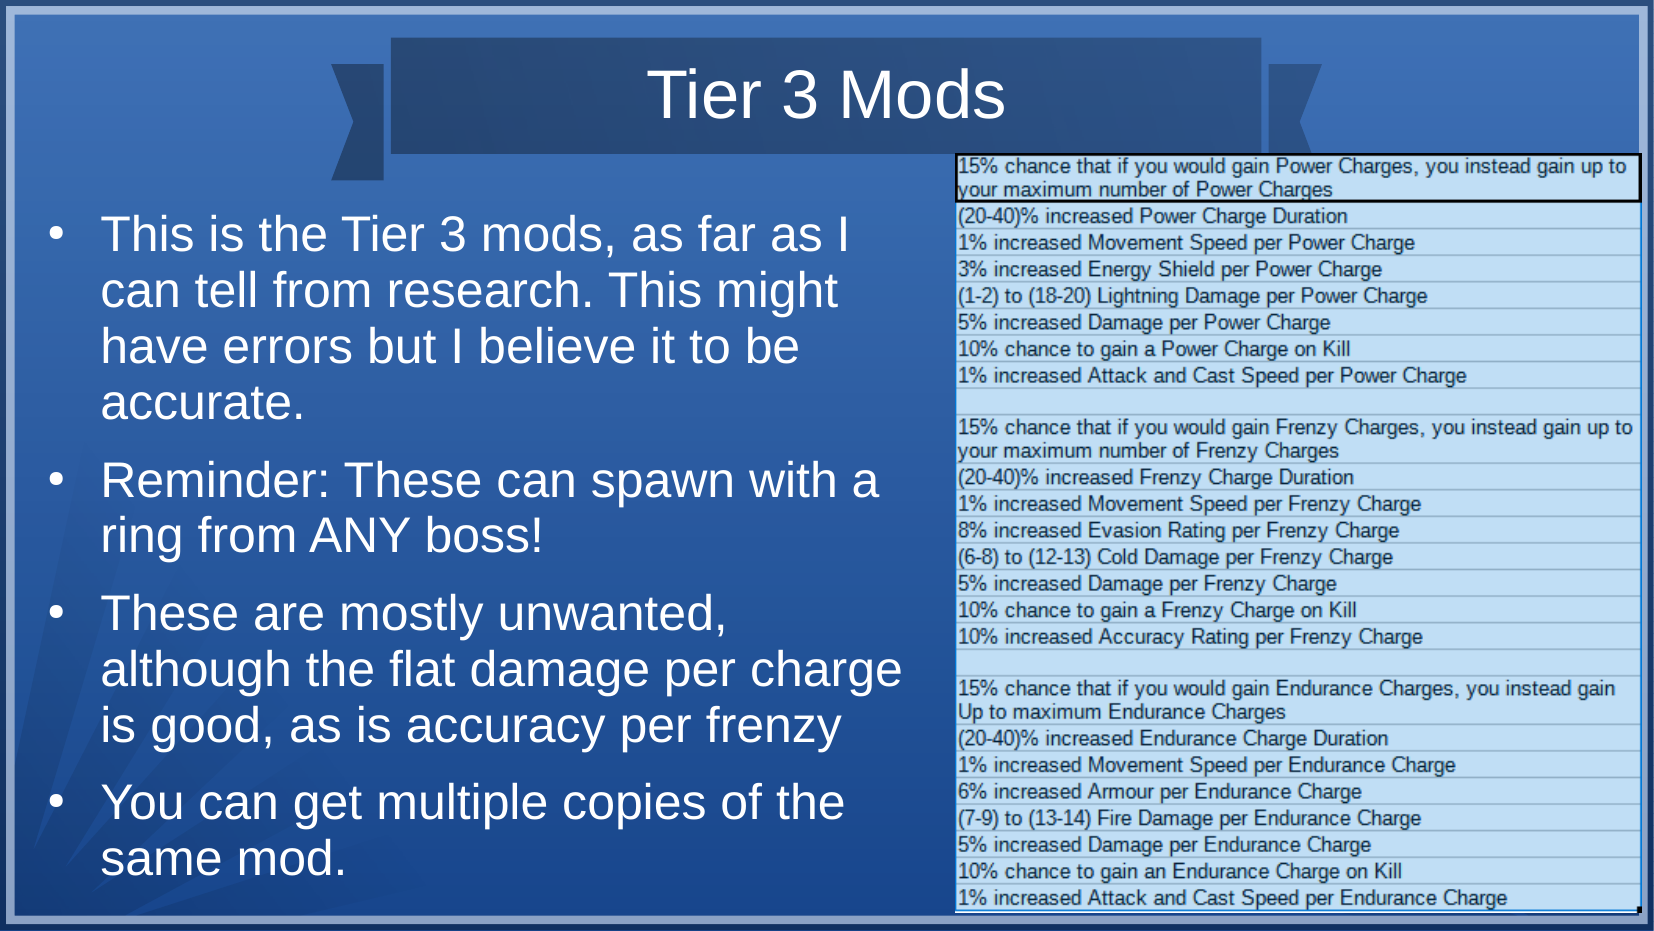

# Tier 3 Mods
This is the Tier 3 mods, as far as I can tell from research. This might have errors but I believe it to be accurate.
Reminder: These can spawn with a ring from ANY boss!
These are mostly unwanted, although the flat damage per charge is good, as is accuracy per frenzy
You can get multiple copies of the same mod.